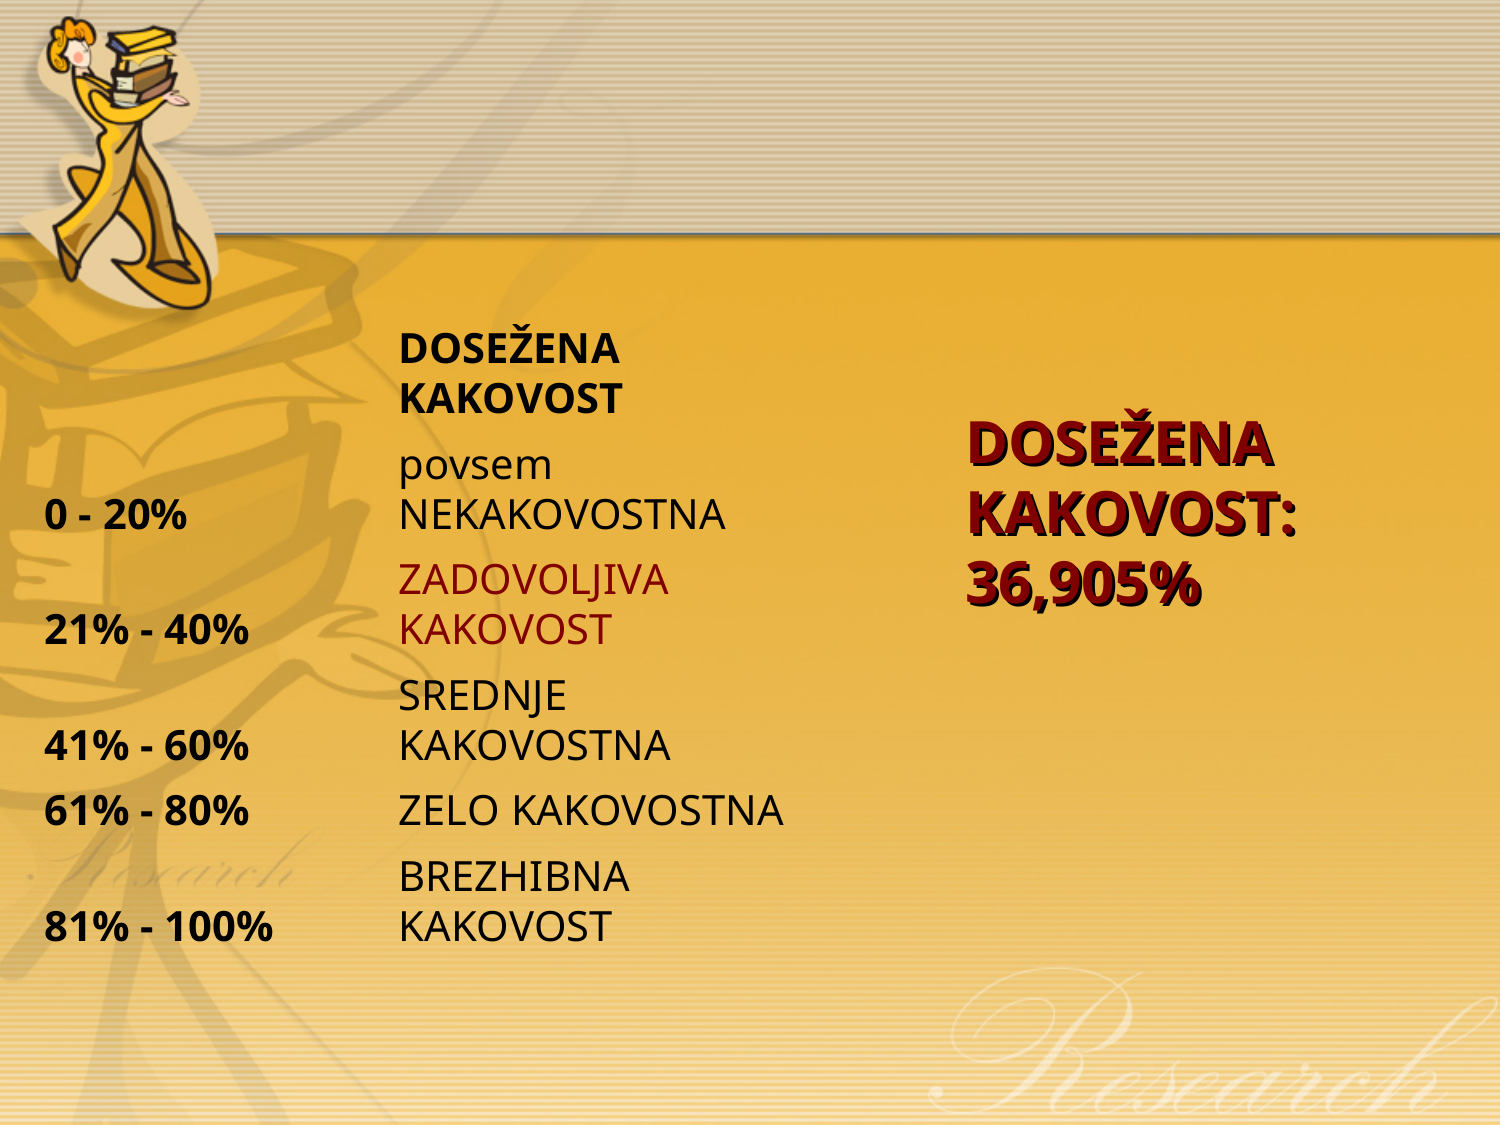

#
| | DOSEŽENA KAKOVOST |
| --- | --- |
| 0 - 20% | povsem NEKAKOVOSTNA |
| 21% - 40% | ZADOVOLJIVA KAKOVOST |
| 41% - 60% | SREDNJE KAKOVOSTNA |
| 61% - 80% | ZELO KAKOVOSTNA |
| 81% - 100% | BREZHIBNA KAKOVOST |
DOSEŽENA KAKOVOST: 36,905%